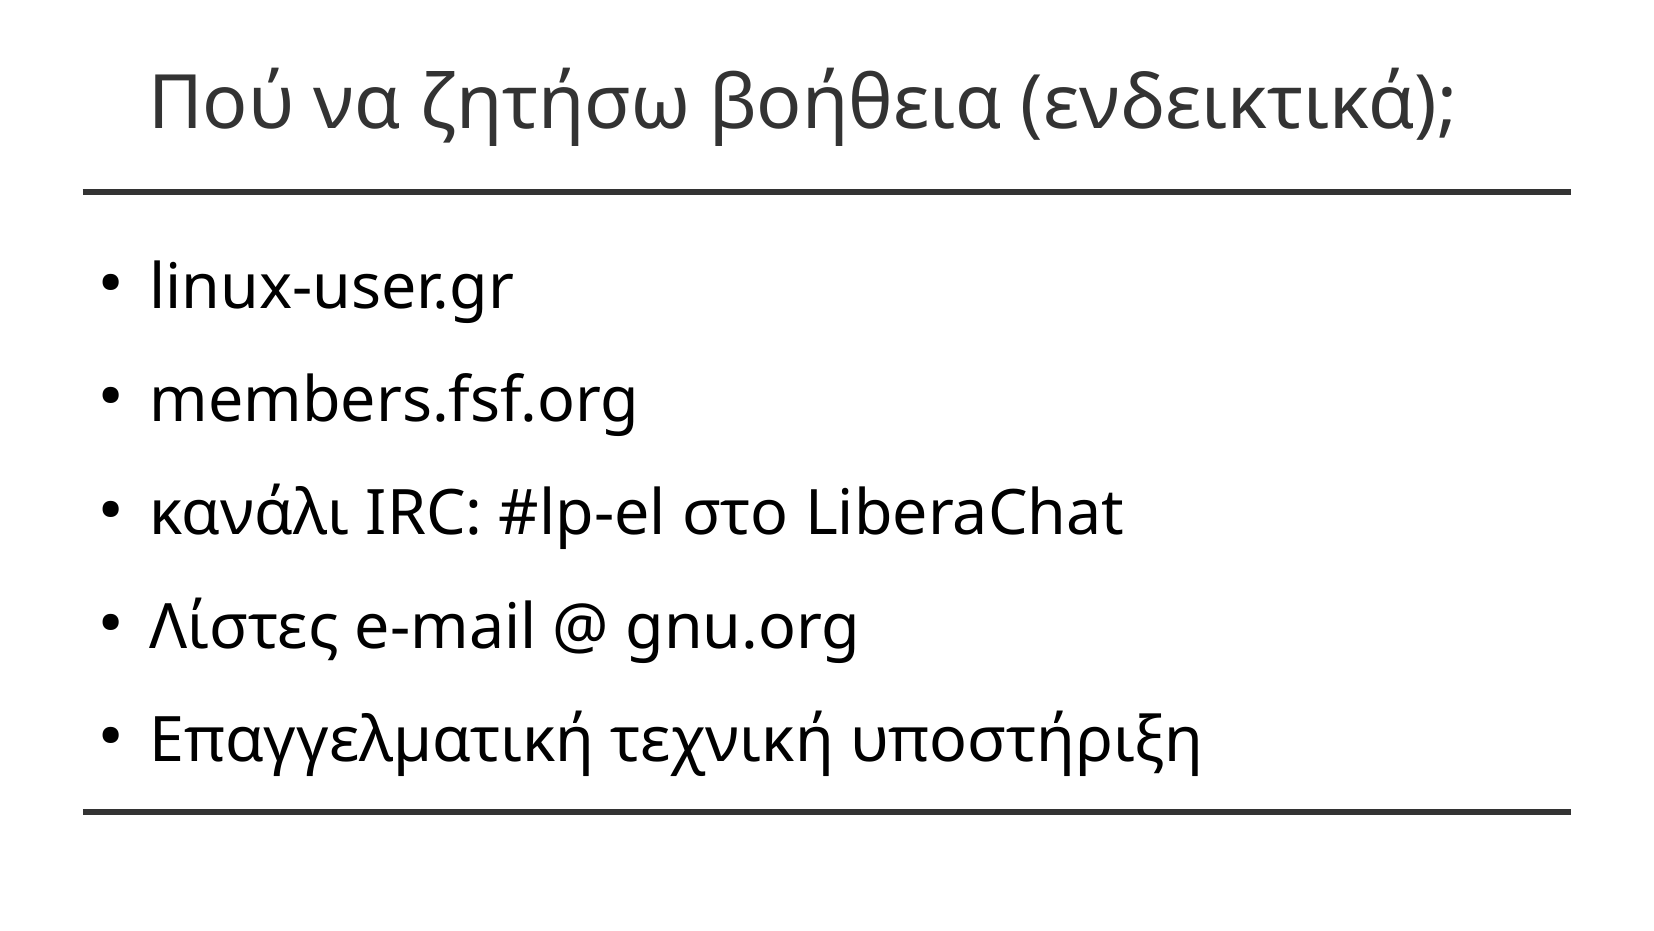

# Πού να ζητήσω βοήθεια (ενδεικτικά);
linux-user.gr
members.fsf.org
κανάλι IRC: #lp-el στο LiberaChat
Λίστες e-mail @ gnu.org
Επαγγελματική τεχνική υποστήριξη